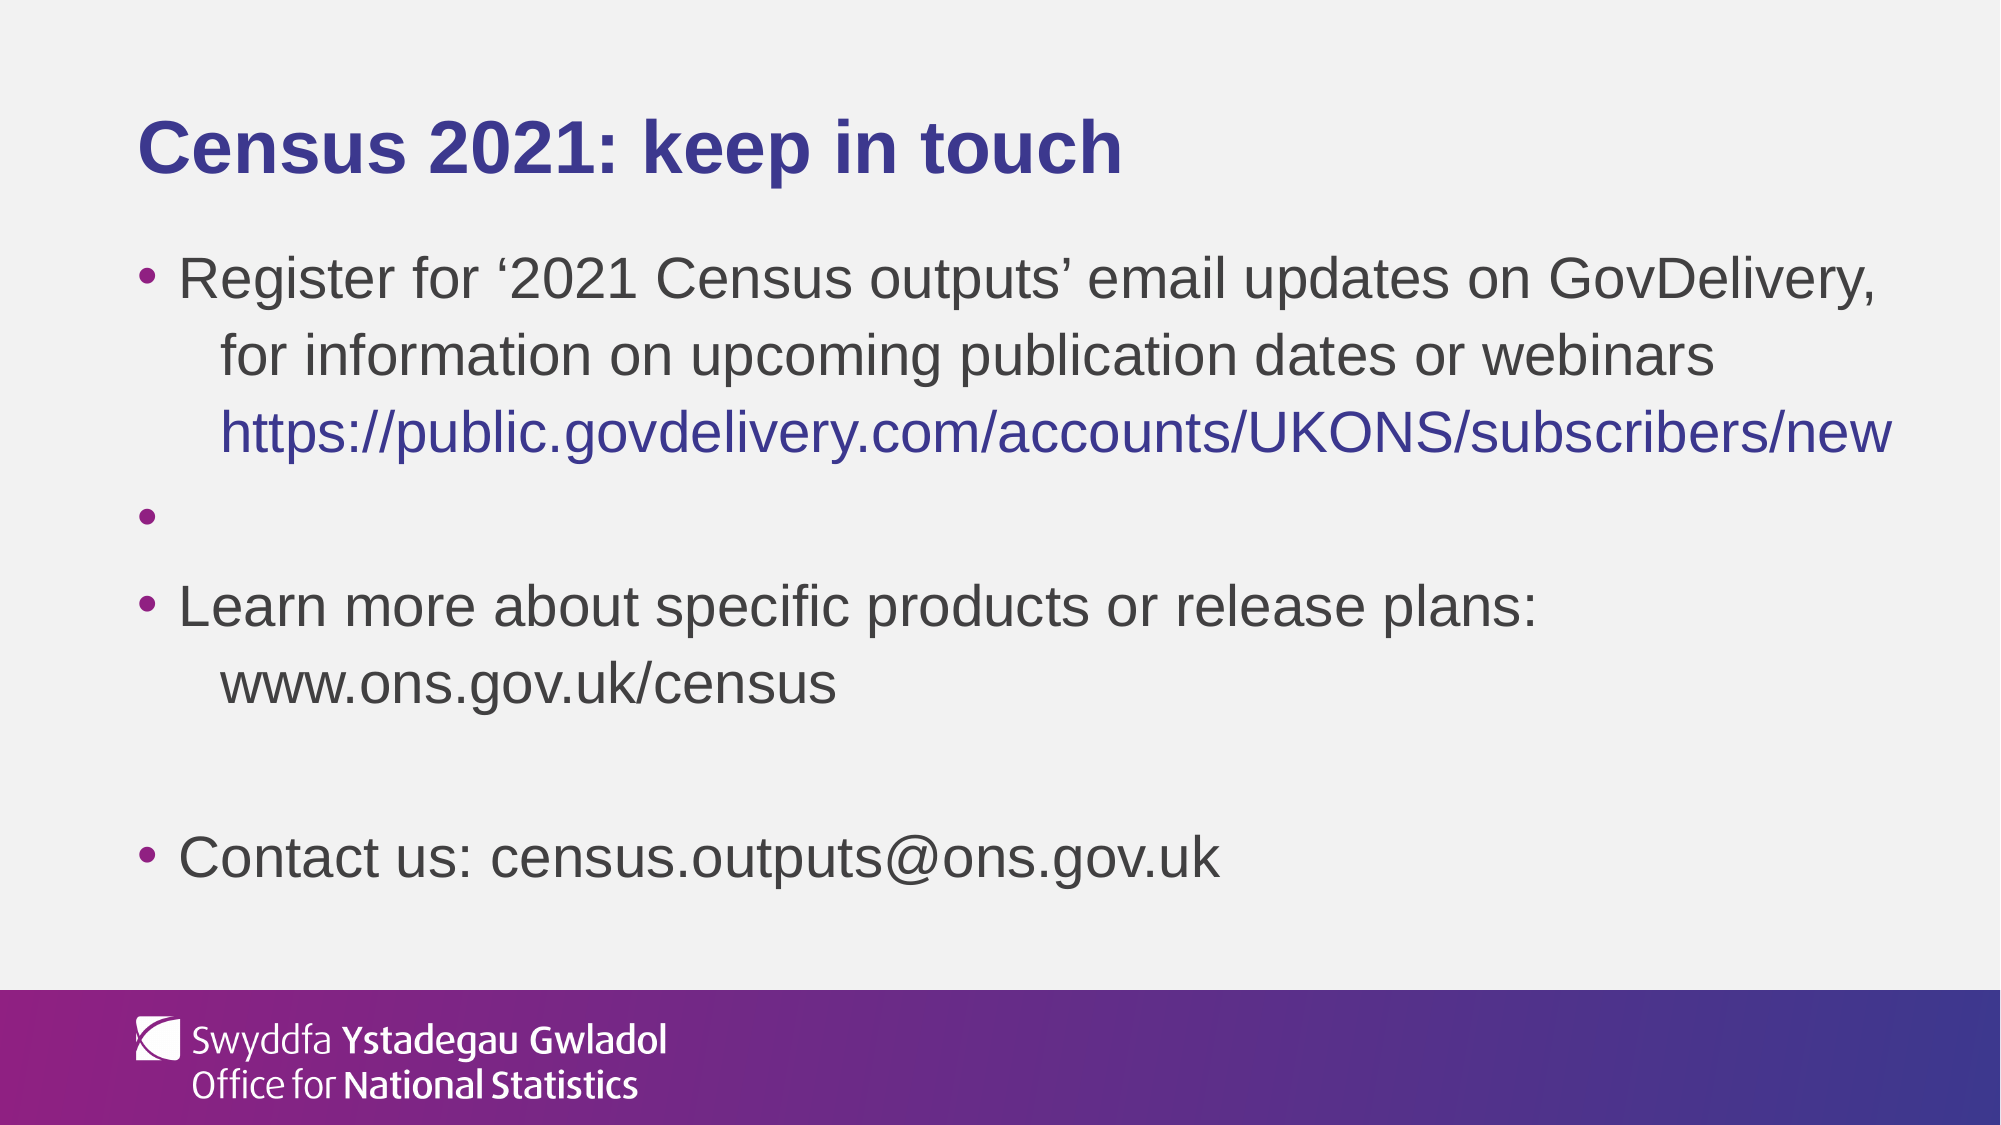

Census 2021: keep in touch
# Register for ‘2021 Census outputs’ email updates on GovDelivery,  ​for information on upcoming publication dates or webinars https://public.govdelivery.com/accounts/UKONS/subscribers/new
Learn more about specific products or release plans: www.ons.gov.uk/census
Contact us: census.outputs@ons.gov.uk